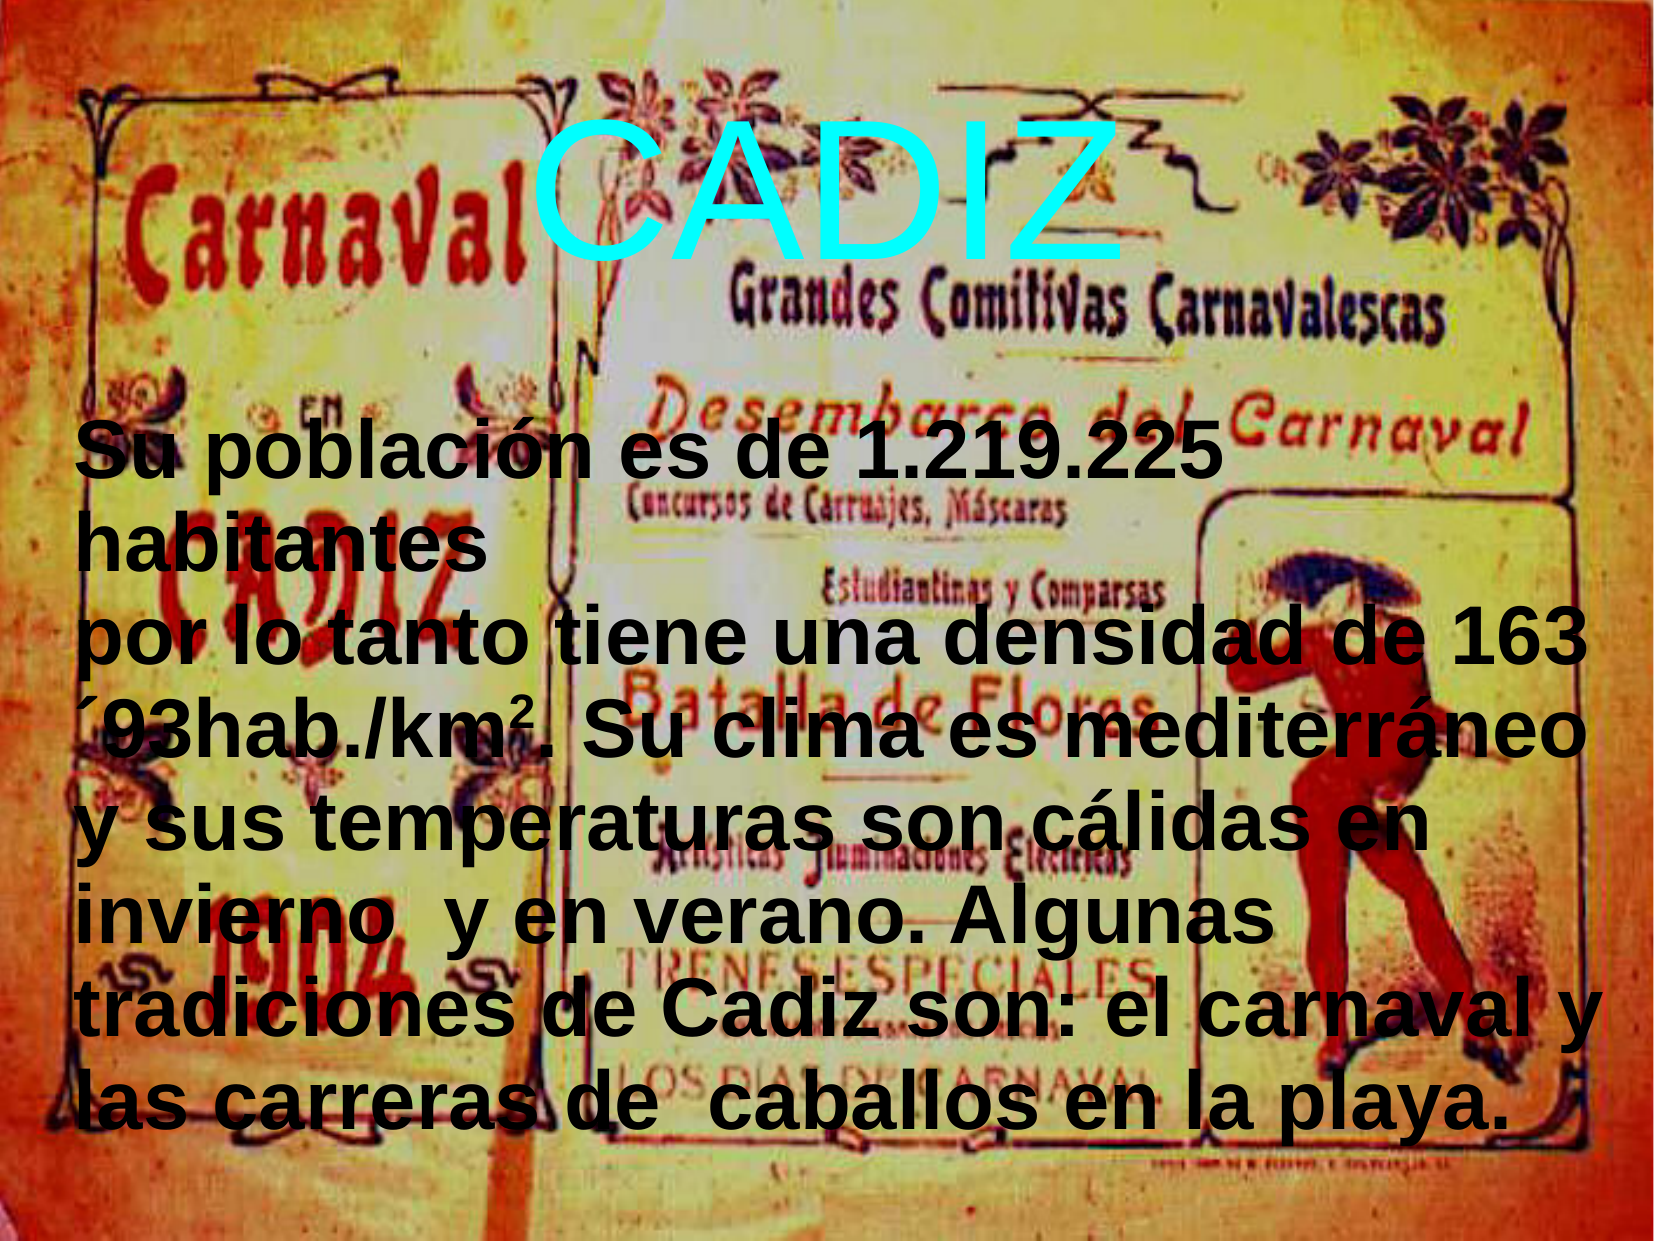

CADIZ
Su población es de 1.219.225 habitantes
por lo tanto tiene una densidad de 163´93hab./km2. Su clima es mediterráneo y sus temperaturas son cálidas en invierno y en verano. Algunas tradiciones de Cadiz son: el carnaval y las carreras de caballos en la playa.